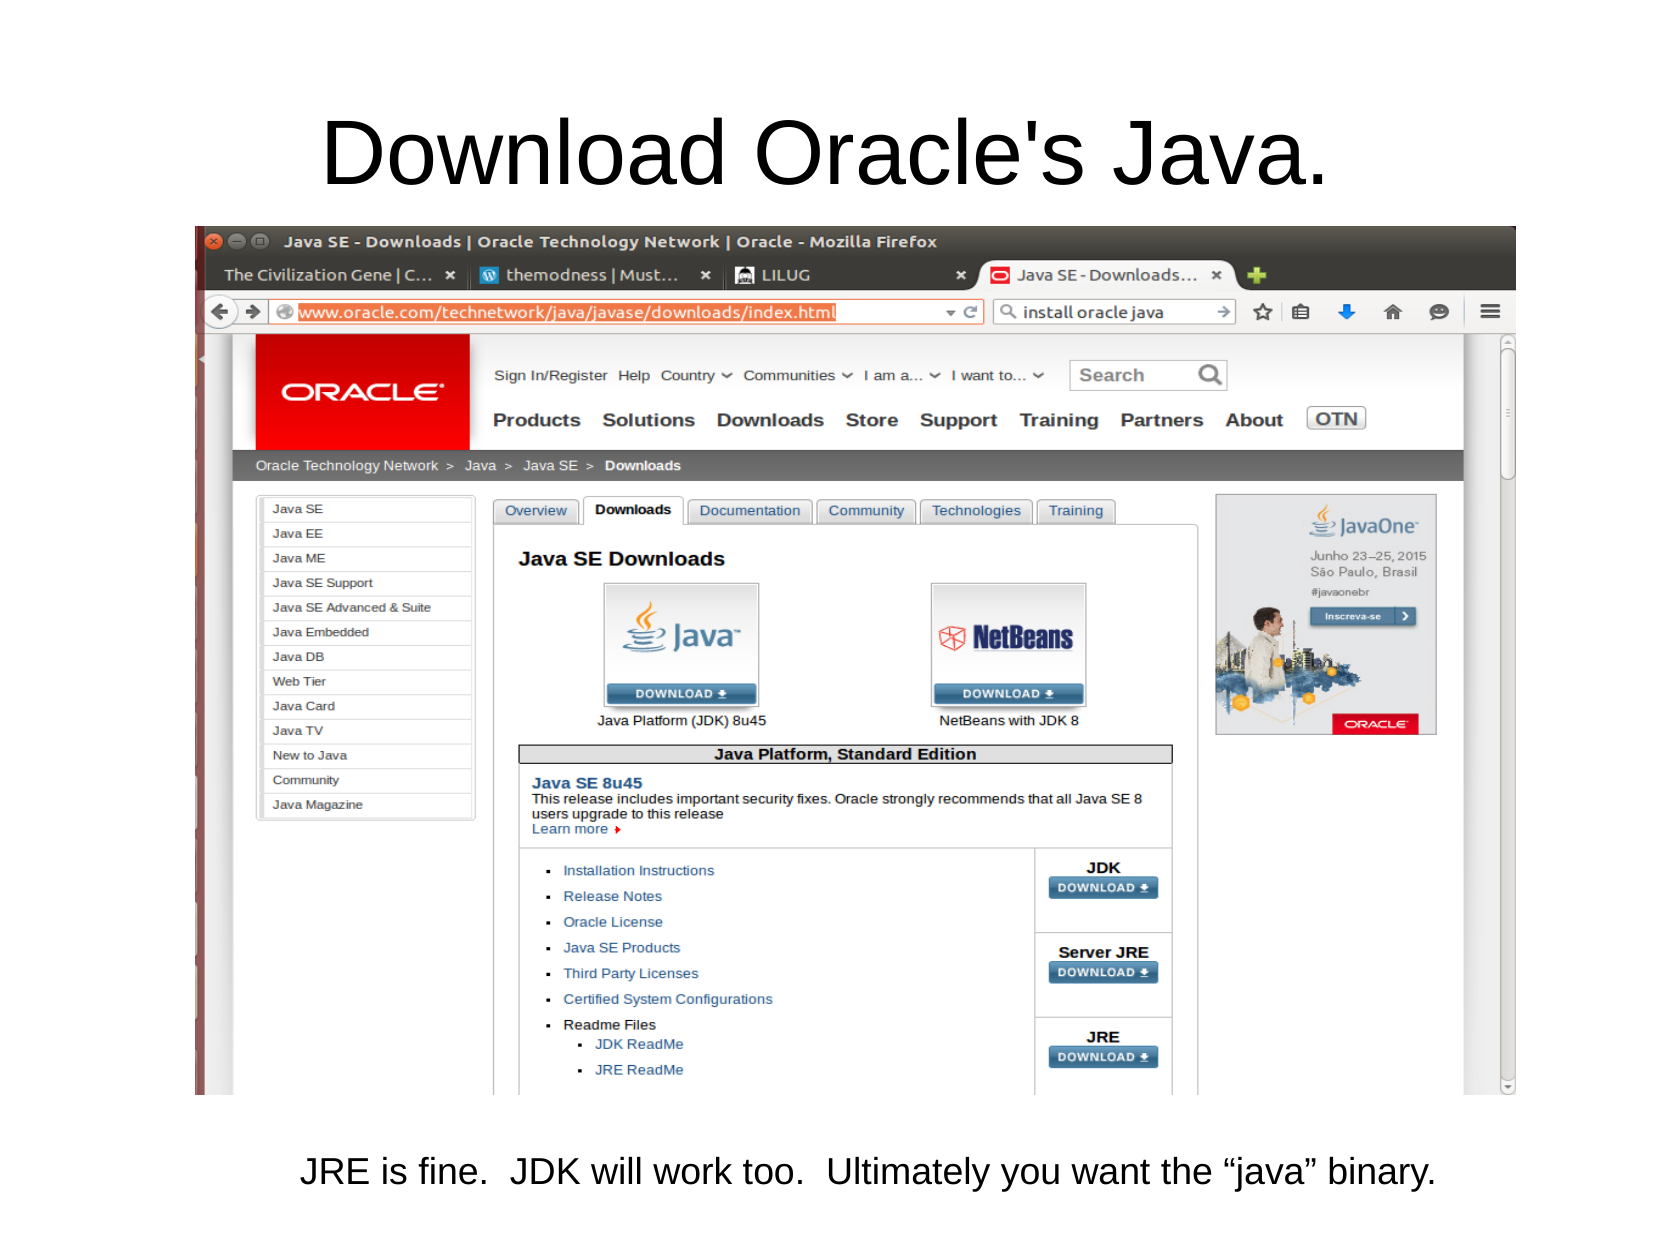

# Download Oracle's Java.
JRE is fine. JDK will work too. Ultimately you want the “java” binary.